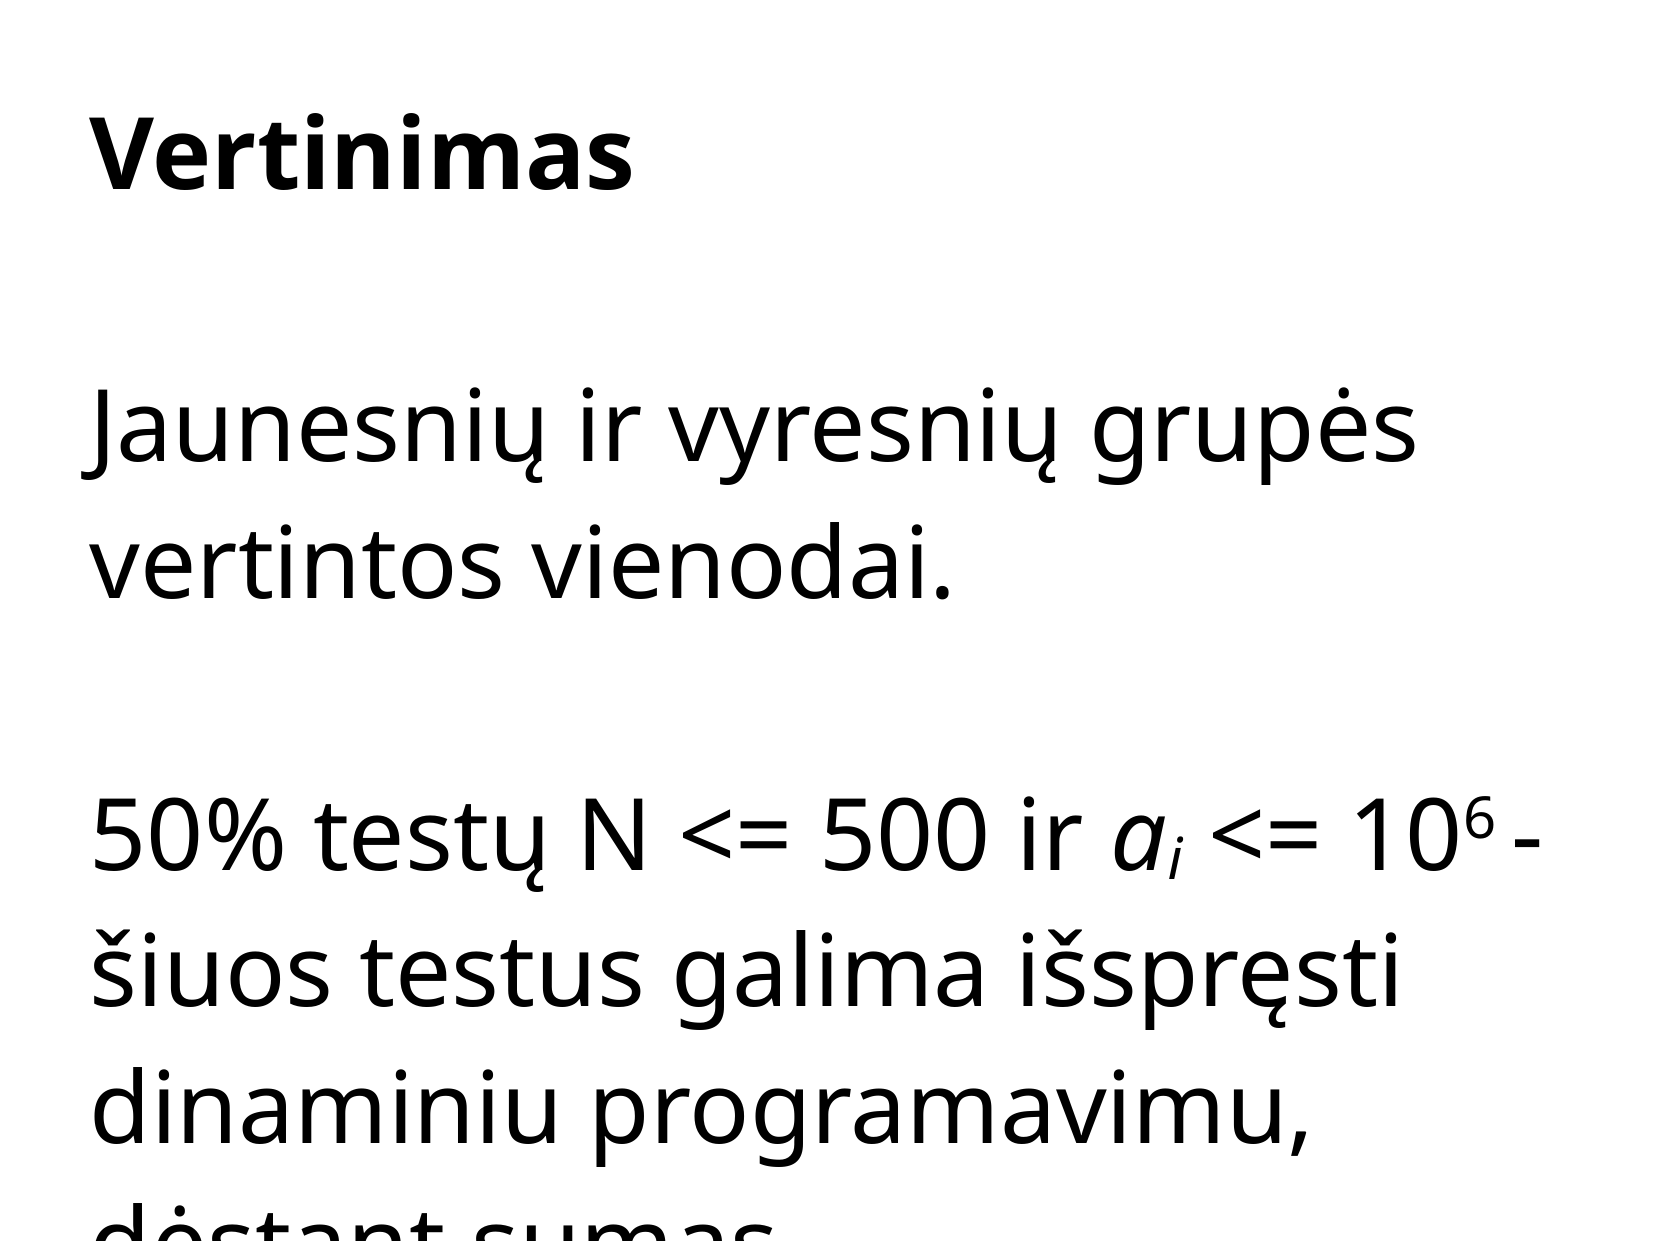

Vertinimas
Jaunesnių ir vyresnių grupės vertintos vienodai.
50% testų N <= 500 ir ai <= 106 - šiuos testus galima išspręsti dinaminiu programavimu, dėstant sumas.